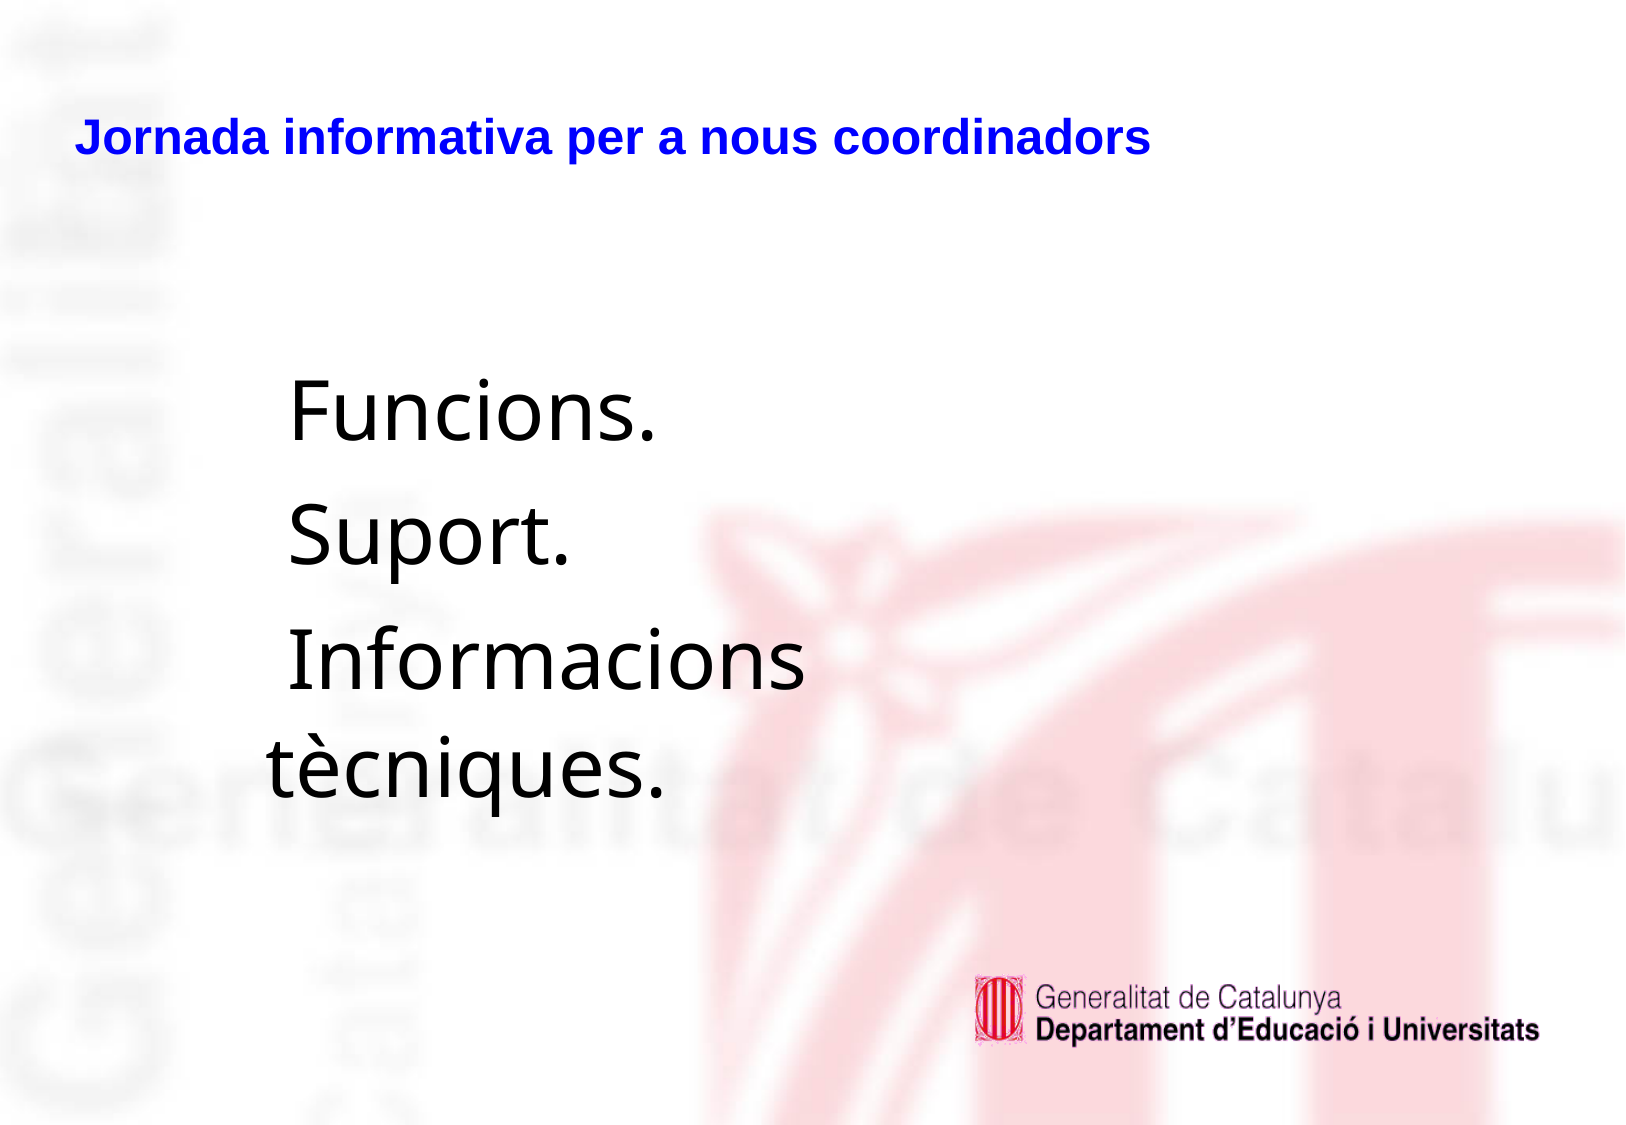

# Jornada informativa per a nous coordinadors
 Funcions.
 Suport.
 Informacions tècniques.